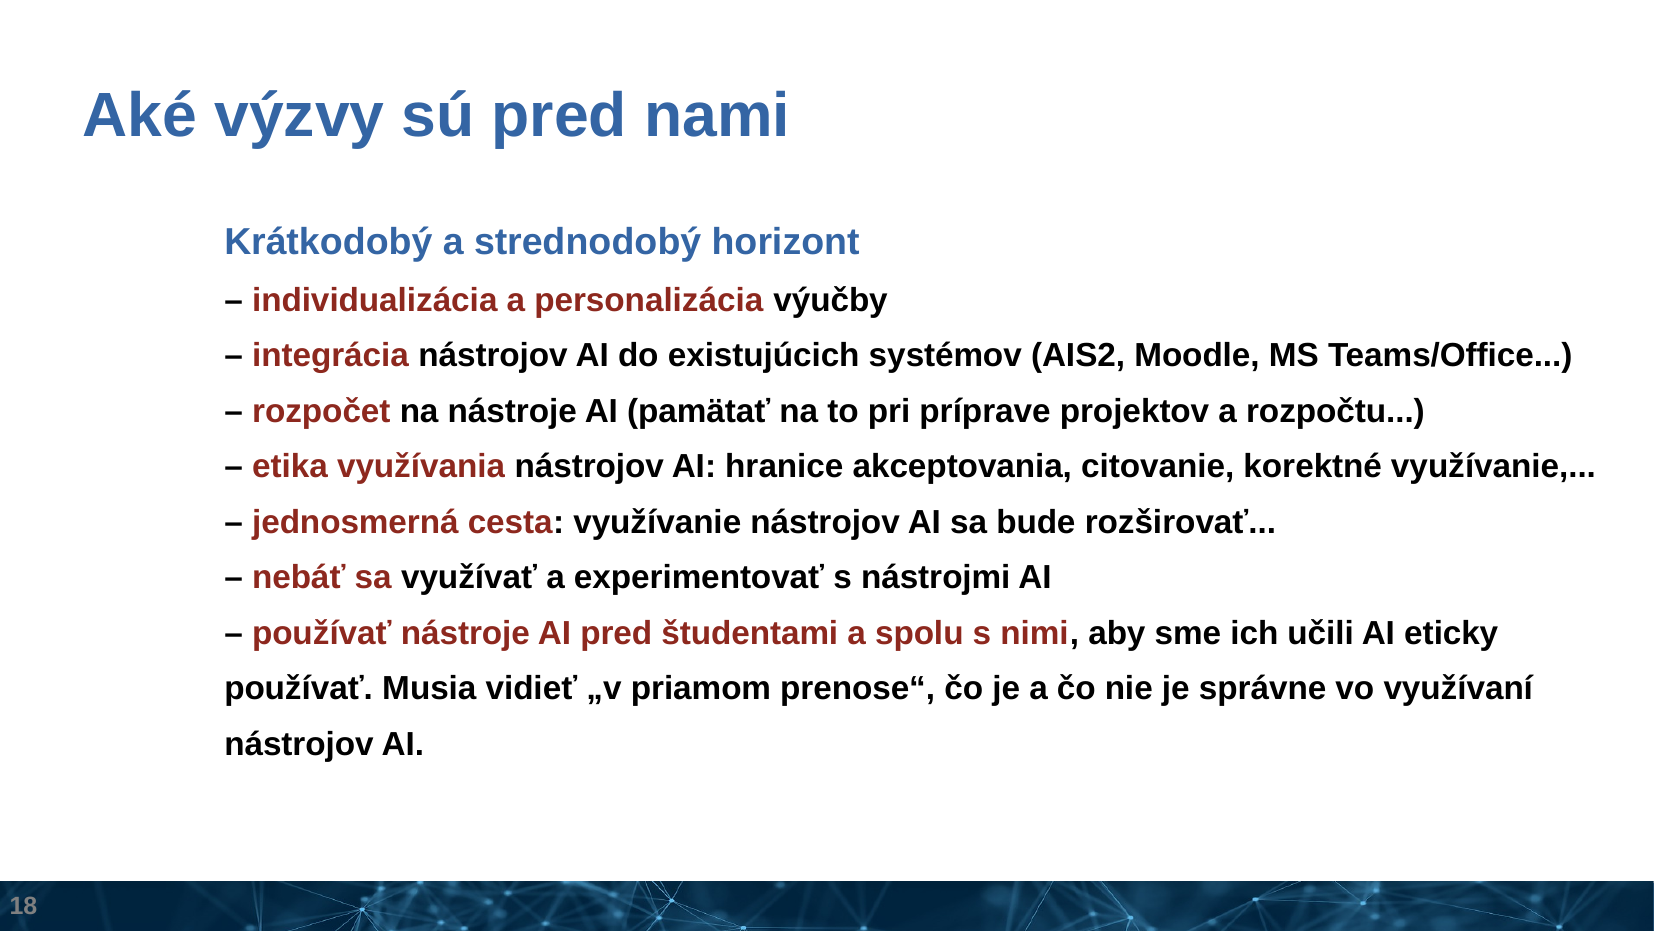

# Aké výzvy sú pred nami
Krátkodobý a strednodobý horizont
– individualizácia a personalizácia výučby
– integrácia nástrojov AI do existujúcich systémov (AIS2, Moodle, MS Teams/Office...)
– rozpočet na nástroje AI (pamätať na to pri príprave projektov a rozpočtu...)
– etika využívania nástrojov AI: hranice akceptovania, citovanie, korektné využívanie,...
– jednosmerná cesta: využívanie nástrojov AI sa bude rozširovať...
– nebáť sa využívať a experimentovať s nástrojmi AI
– používať nástroje AI pred študentami a spolu s nimi, aby sme ich učili AI eticky používať. Musia vidieť „v priamom prenose“, čo je a čo nie je správne vo využívaní nástrojov AI.